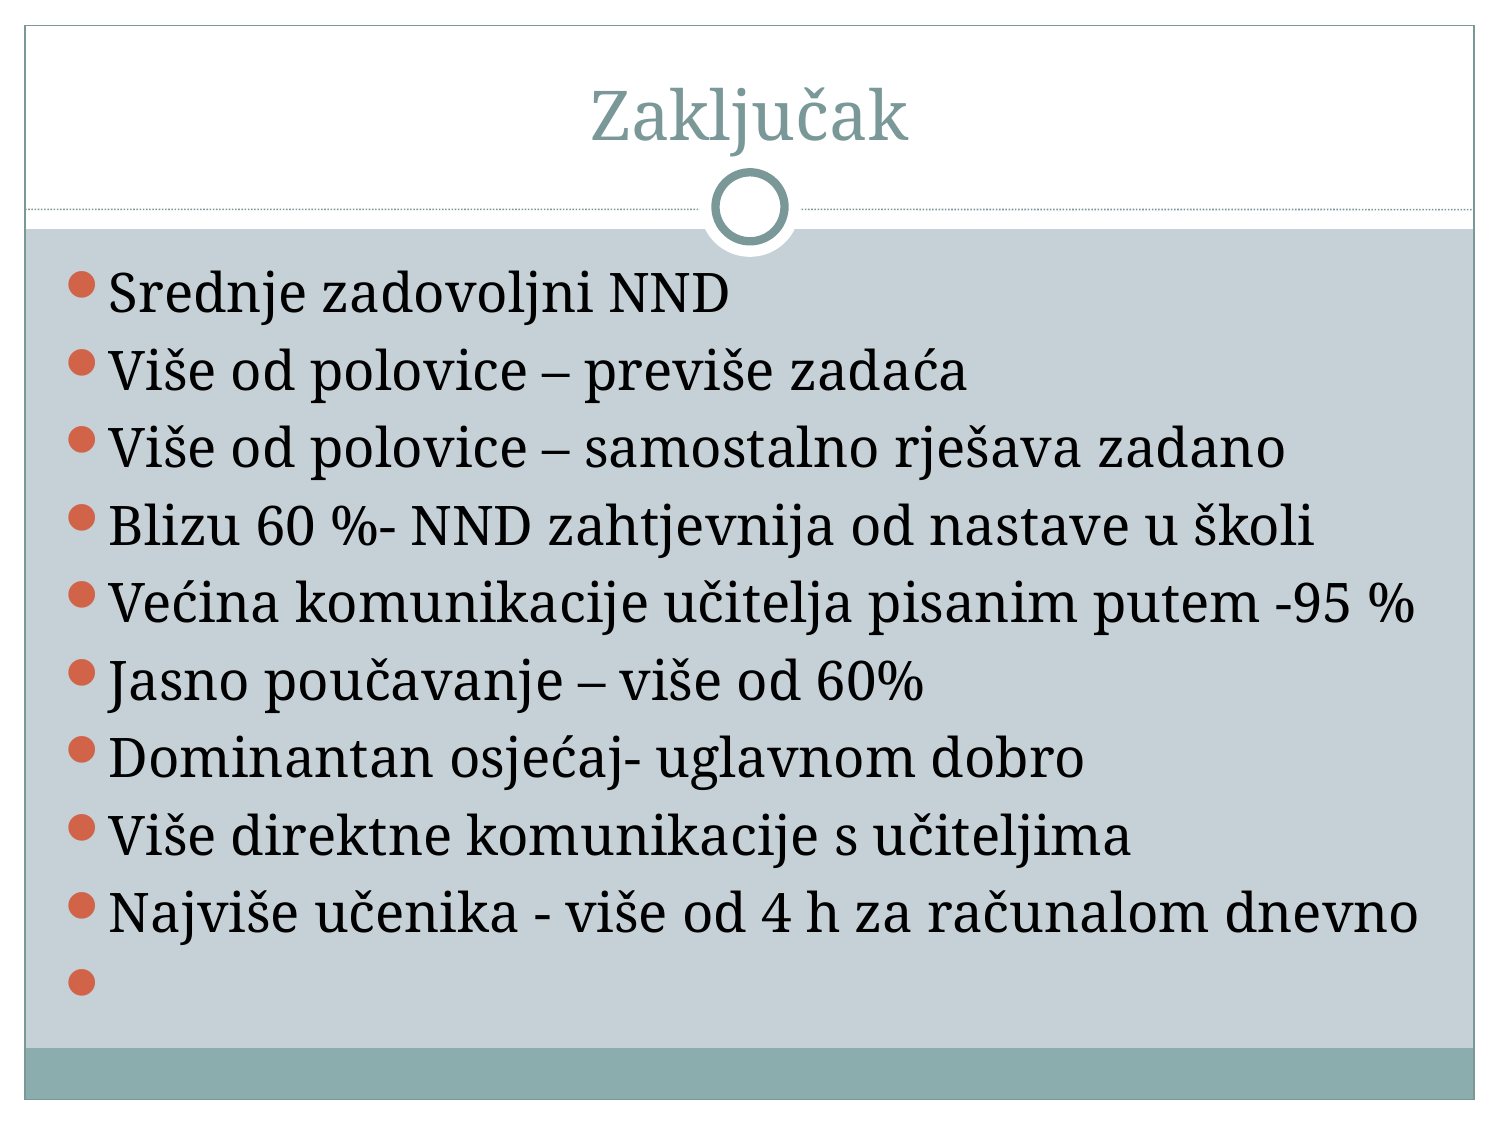

# Zaključak
Srednje zadovoljni NND
Više od polovice – previše zadaća
Više od polovice – samostalno rješava zadano
Blizu 60 %- NND zahtjevnija od nastave u školi
Većina komunikacije učitelja pisanim putem -95 %
Jasno poučavanje – više od 60%
Dominantan osjećaj- uglavnom dobro
Više direktne komunikacije s učiteljima
Najviše učenika - više od 4 h za računalom dnevno